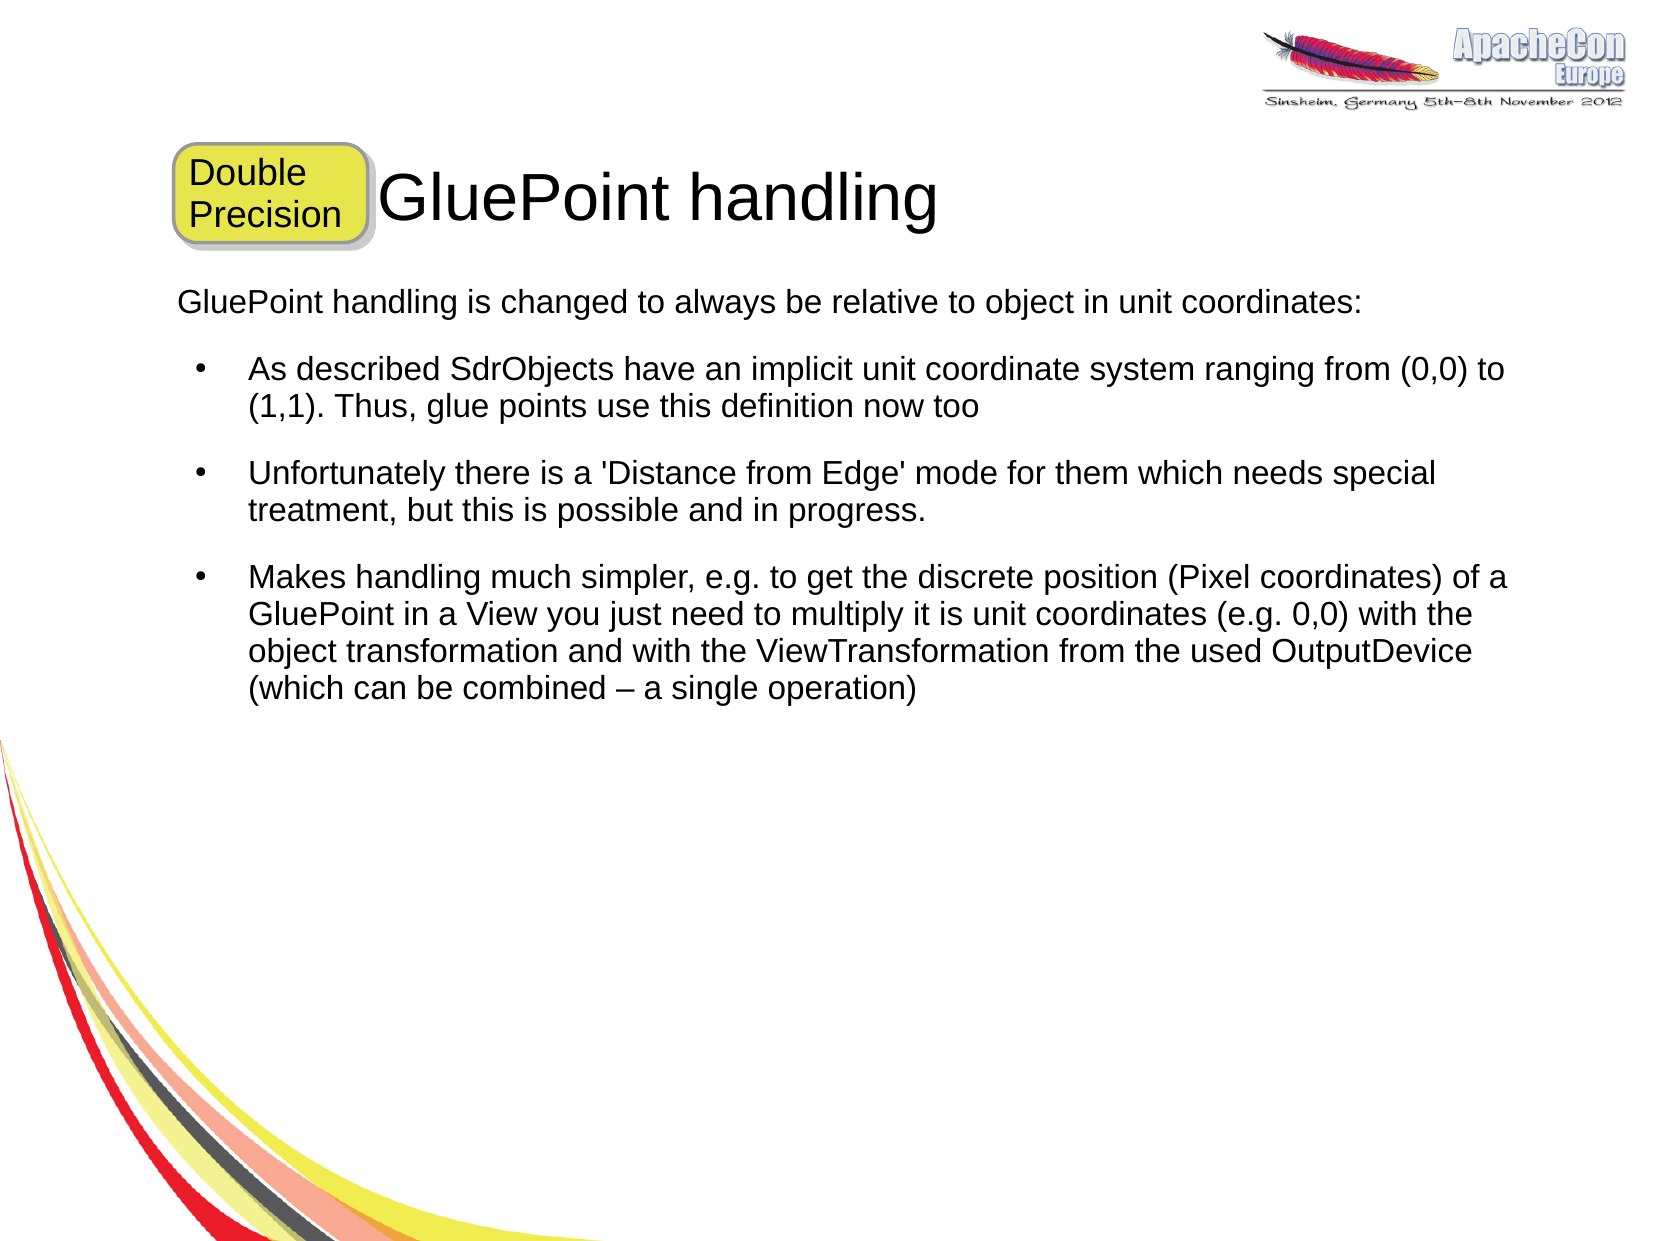

Double
Precision
GluePoint handling
# GluePoint handling is changed to always be relative to object in unit coordinates:
As described SdrObjects have an implicit unit coordinate system ranging from (0,0) to (1,1). Thus, glue points use this definition now too
Unfortunately there is a 'Distance from Edge' mode for them which needs special treatment, but this is possible and in progress.
Makes handling much simpler, e.g. to get the discrete position (Pixel coordinates) of a GluePoint in a View you just need to multiply it is unit coordinates (e.g. 0,0) with the object transformation and with the ViewTransformation from the used OutputDevice (which can be combined – a single operation)